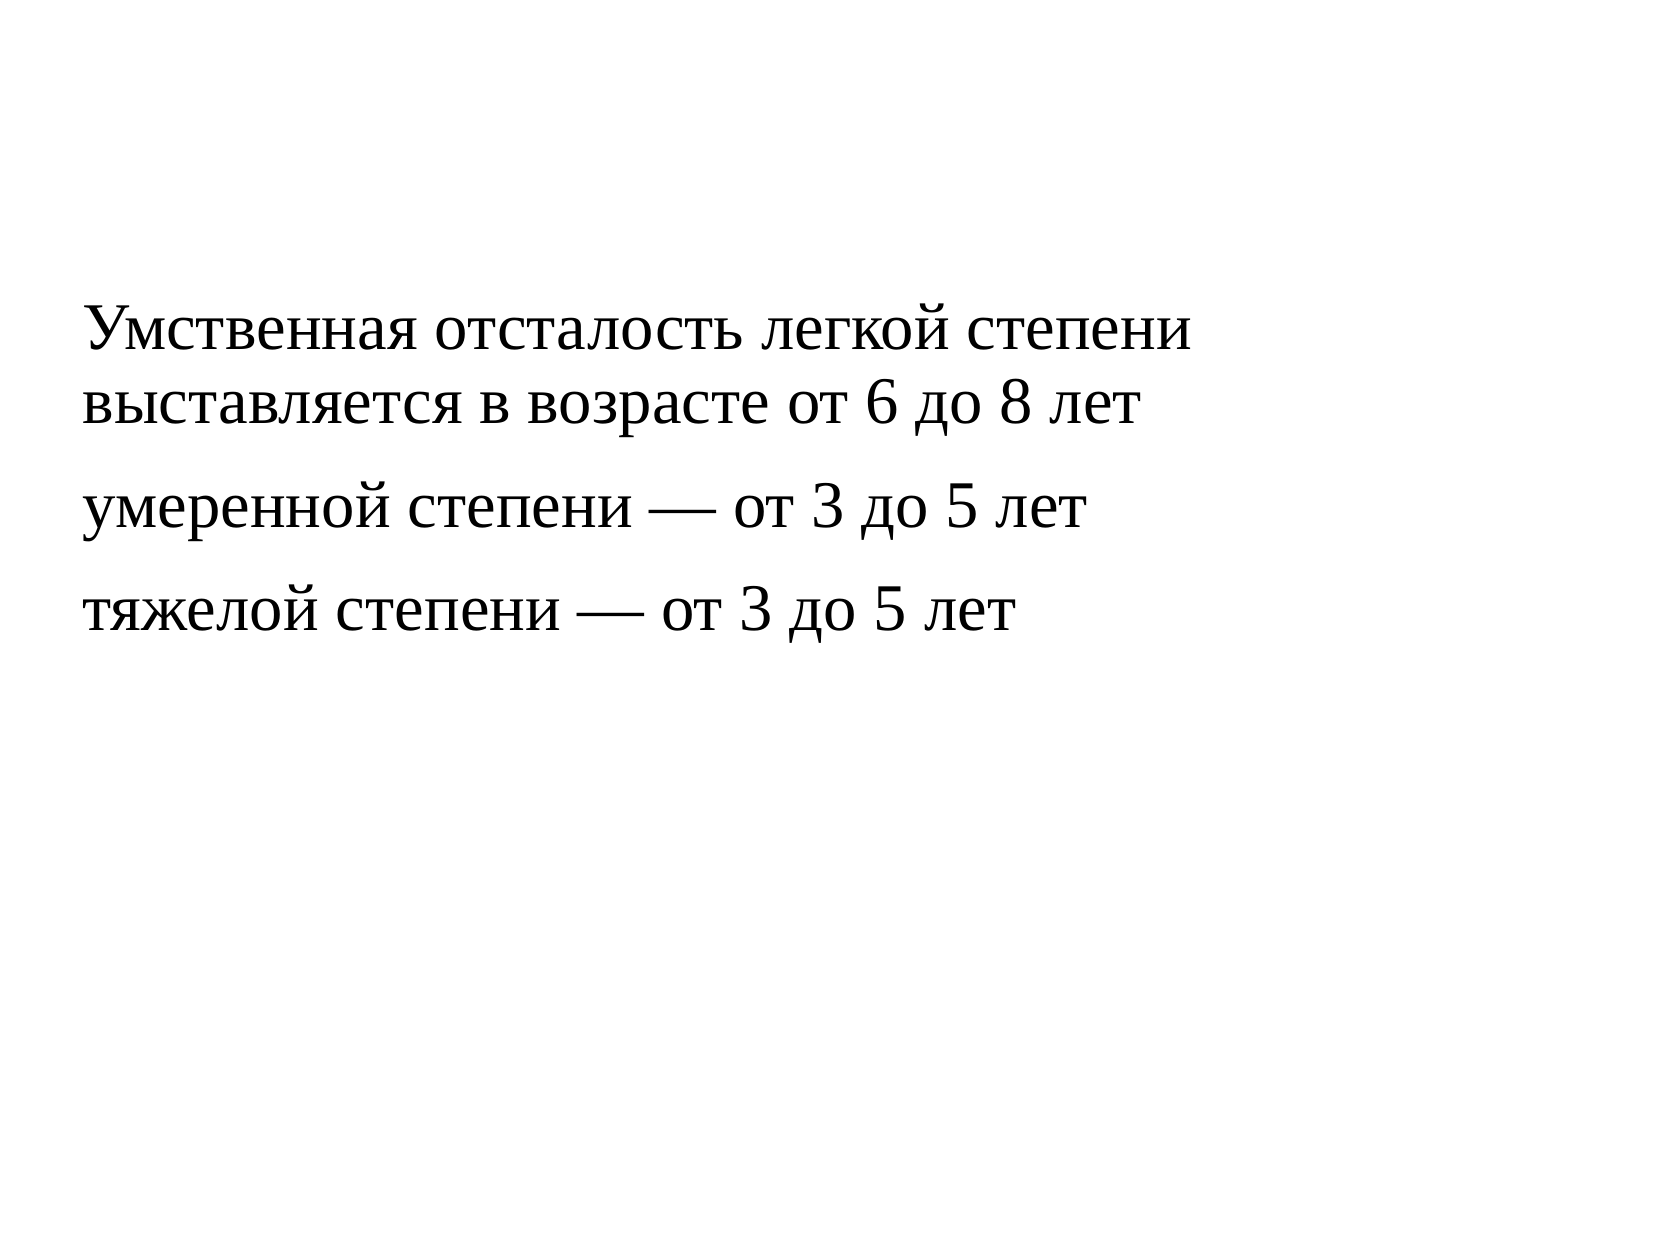

#
Умственная отсталость легкой степени выставляется в возрасте от 6 до 8 лет
умеренной степени — от 3 до 5 лет
тяжелой степени — от 3 до 5 лет